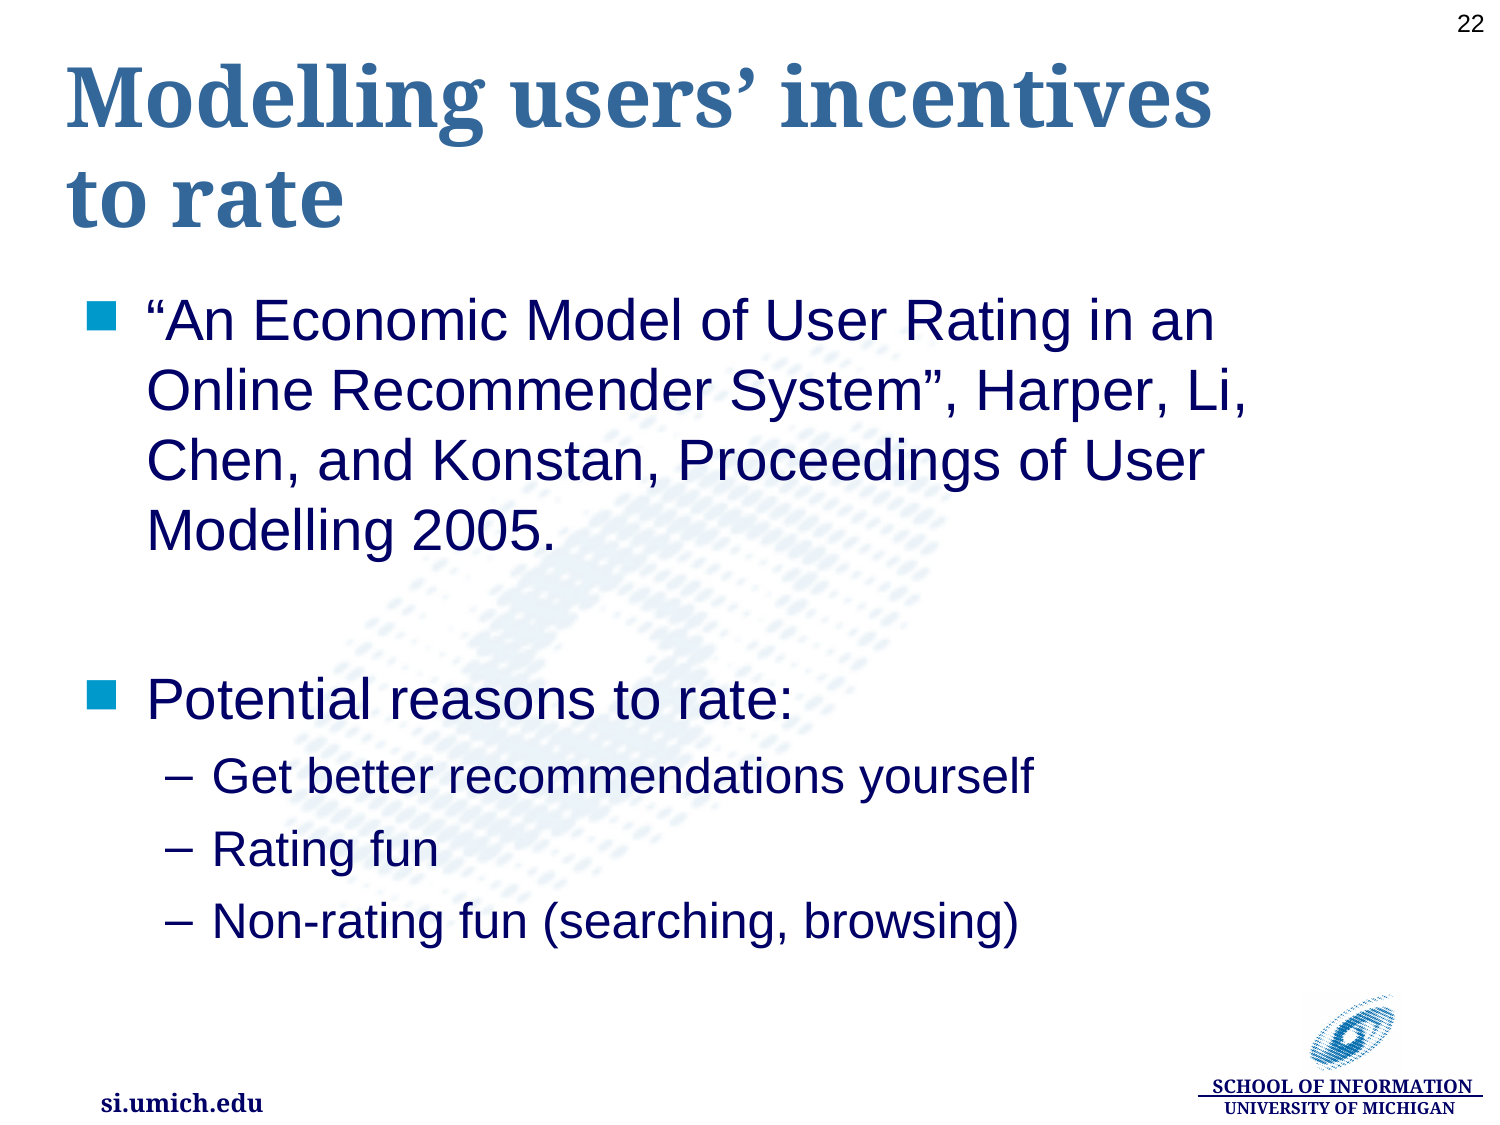

# Modelling users’ incentives to rate
“An Economic Model of User Rating in an Online Recommender System”, Harper, Li, Chen, and Konstan, Proceedings of User Modelling 2005.
Potential reasons to rate:
Get better recommendations yourself
Rating fun
Non-rating fun (searching, browsing)